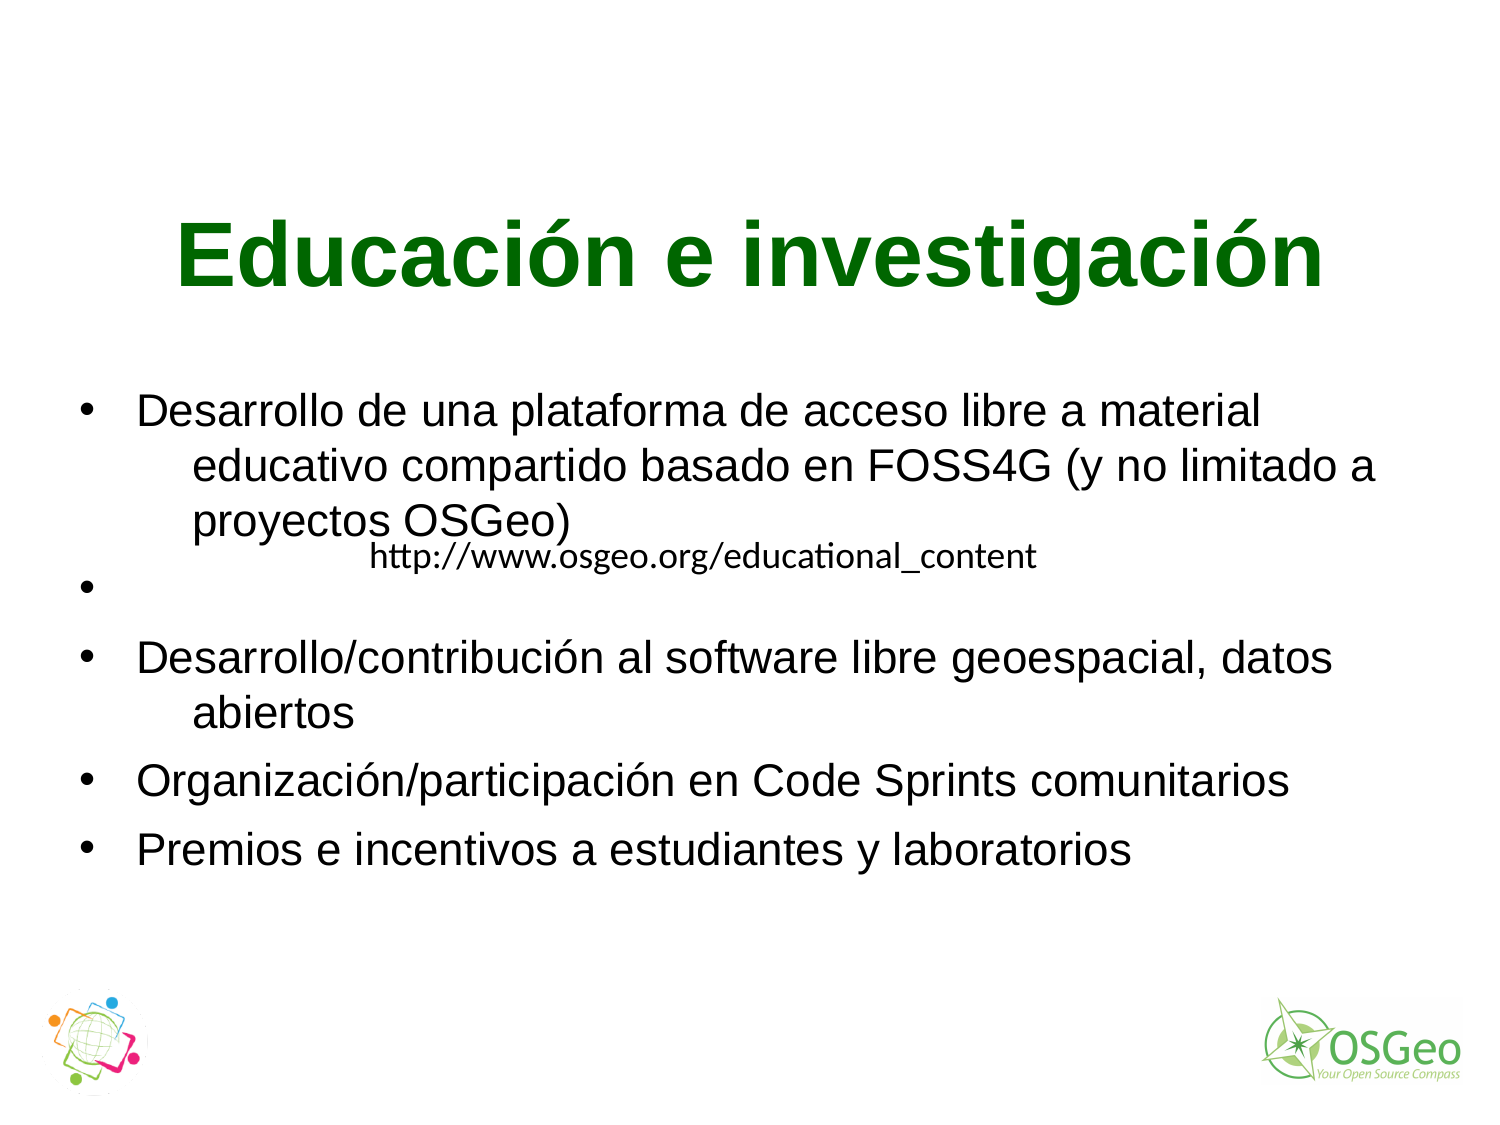

# Educación e investigación
Desarrollo de una plataforma de acceso libre a material educativo compartido basado en FOSS4G (y no limitado a proyectos OSGeo)
Desarrollo/contribución al software libre geoespacial, datos abiertos
Organización/participación en Code Sprints comunitarios
Premios e incentivos a estudiantes y laboratorios
http://www.osgeo.org/educational_content